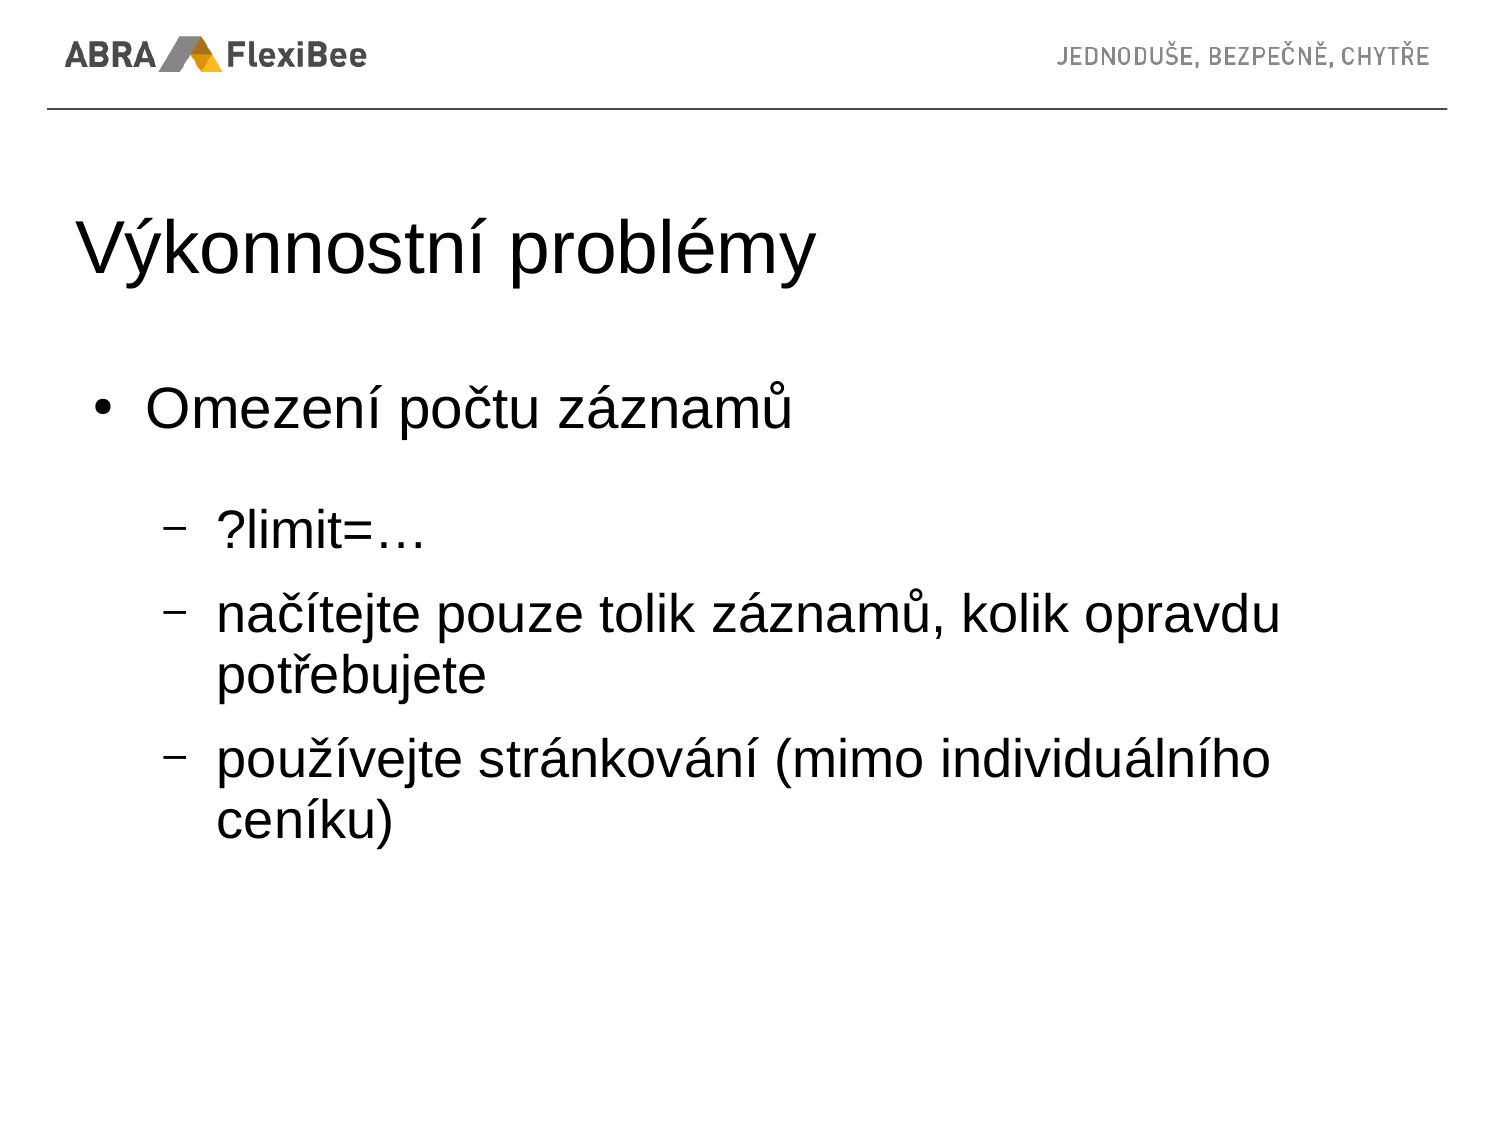

# Výkonnostní problémy
Omezení počtu záznamů
?limit=…
načítejte pouze tolik záznamů, kolik opravdu potřebujete
používejte stránkování (mimo individuálního ceníku)